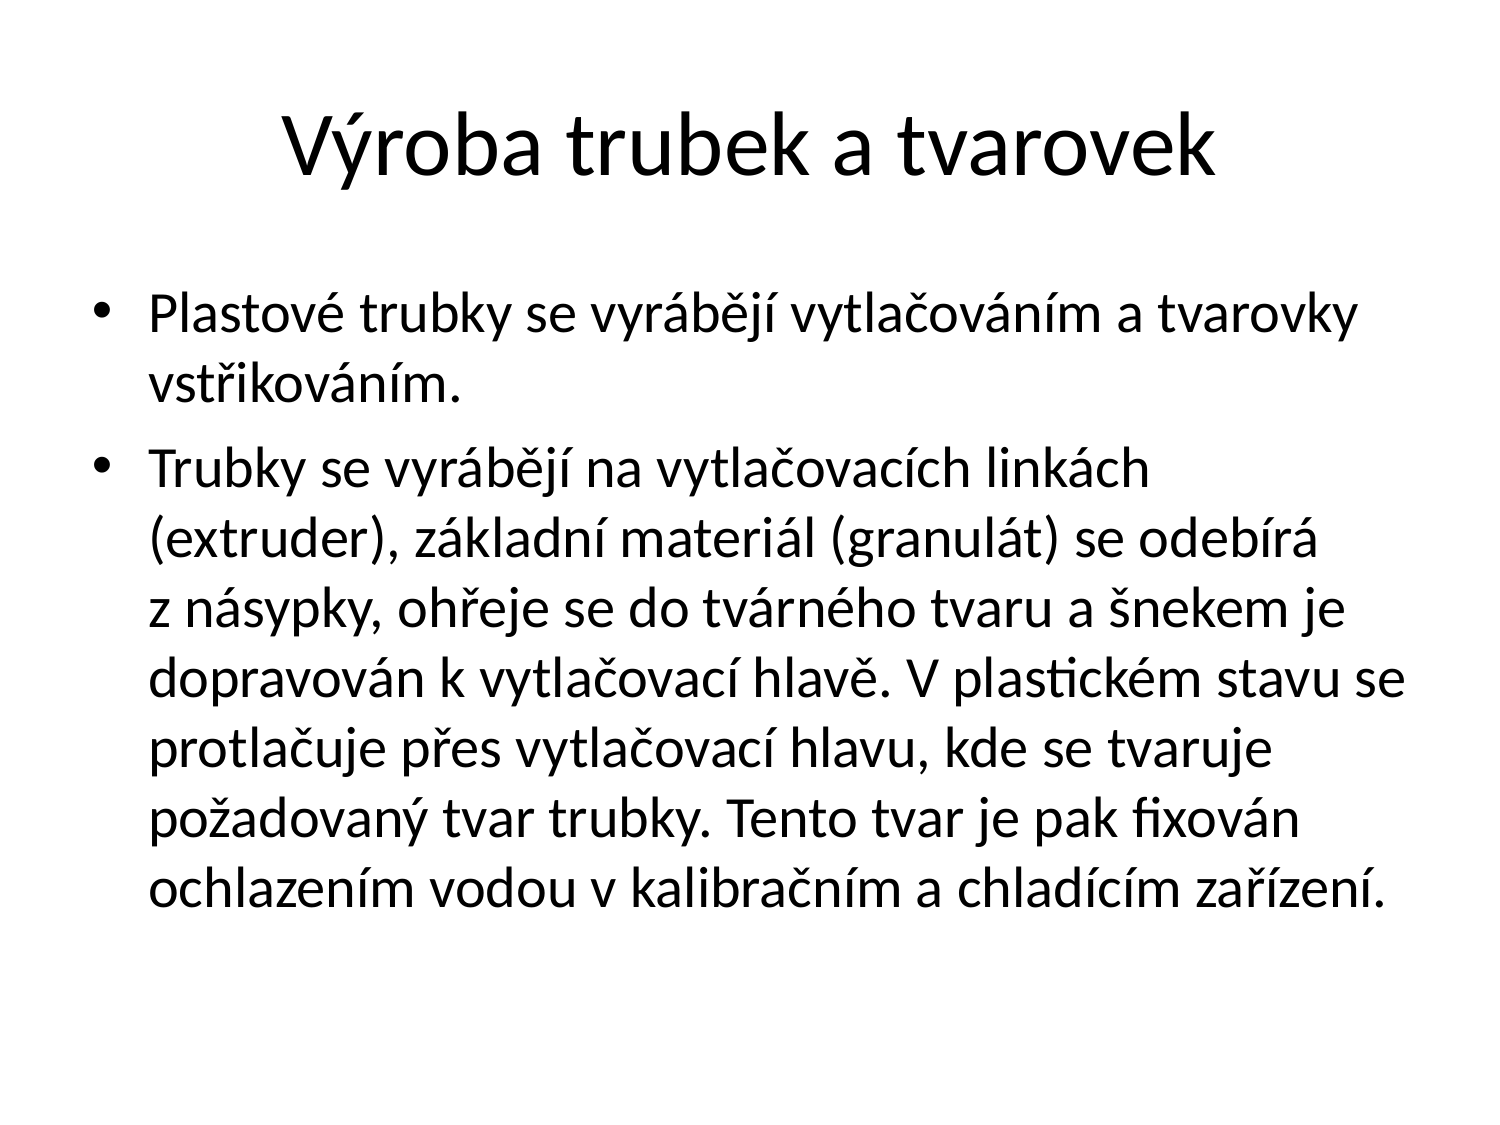

# Výroba trubek a tvarovek
Plastové trubky se vyrábějí vytlačováním a tvarovky vstřikováním.
Trubky se vyrábějí na vytlačovacích linkách (extruder), základní materiál (granulát) se odebírá
z násypky, ohřeje se do tvárného tvaru a šnekem je dopravován k vytlačovací hlavě. V plastickém stavu se protlačuje přes vytlačovací hlavu, kde se tvaruje požadovaný tvar trubky. Tento tvar je pak fixován ochlazením vodou v kalibračním a chladícím zařízení.